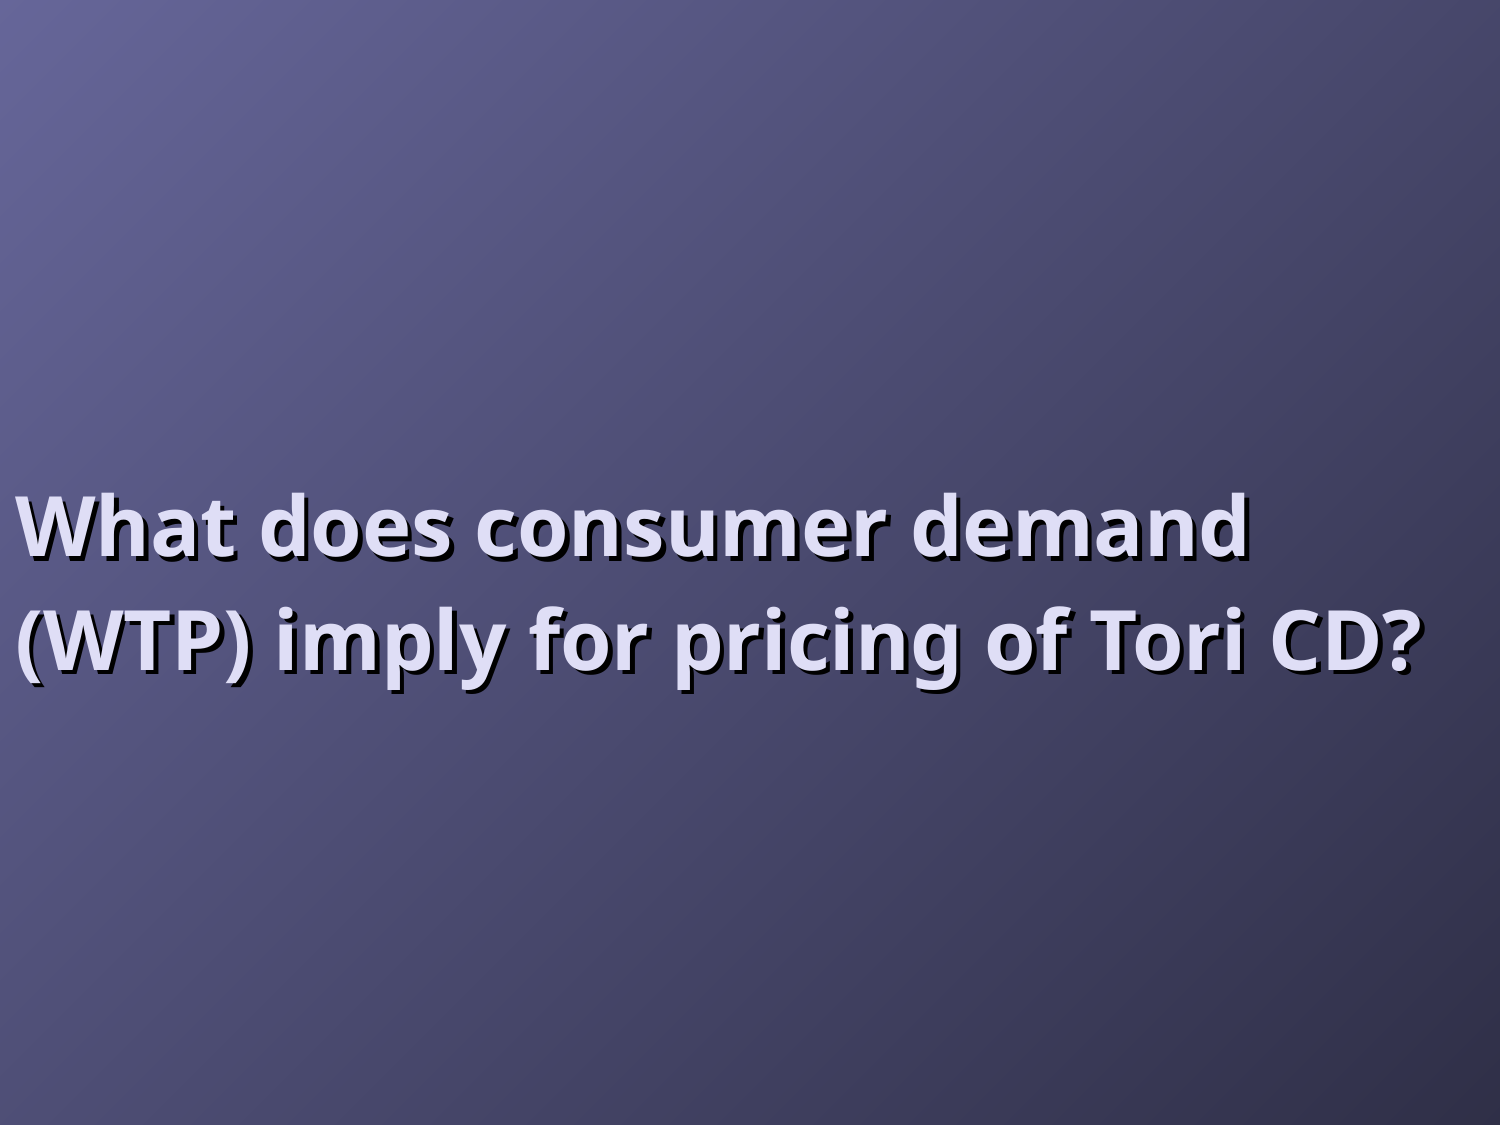

# What does consumer demand (WTP) imply for pricing of Tori CD?